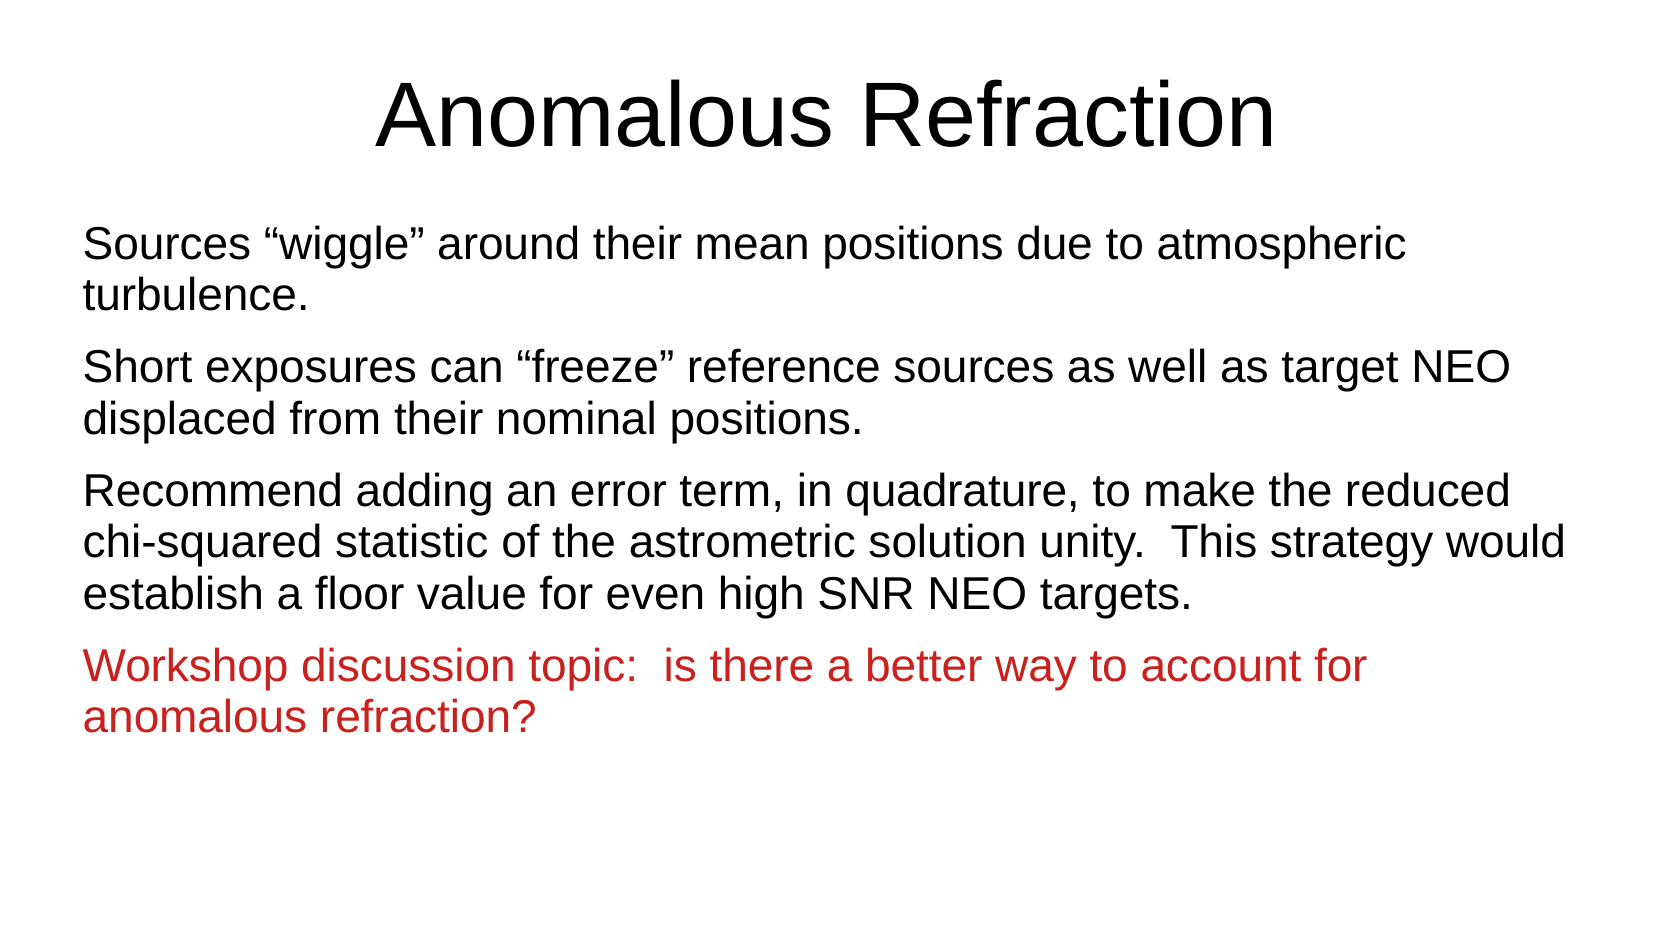

# Anomalous Refraction
Sources “wiggle” around their mean positions due to atmospheric turbulence.
Short exposures can “freeze” reference sources as well as target NEO displaced from their nominal positions.
Recommend adding an error term, in quadrature, to make the reduced chi-squared statistic of the astrometric solution unity. This strategy would establish a floor value for even high SNR NEO targets.
Workshop discussion topic: is there a better way to account for anomalous refraction?